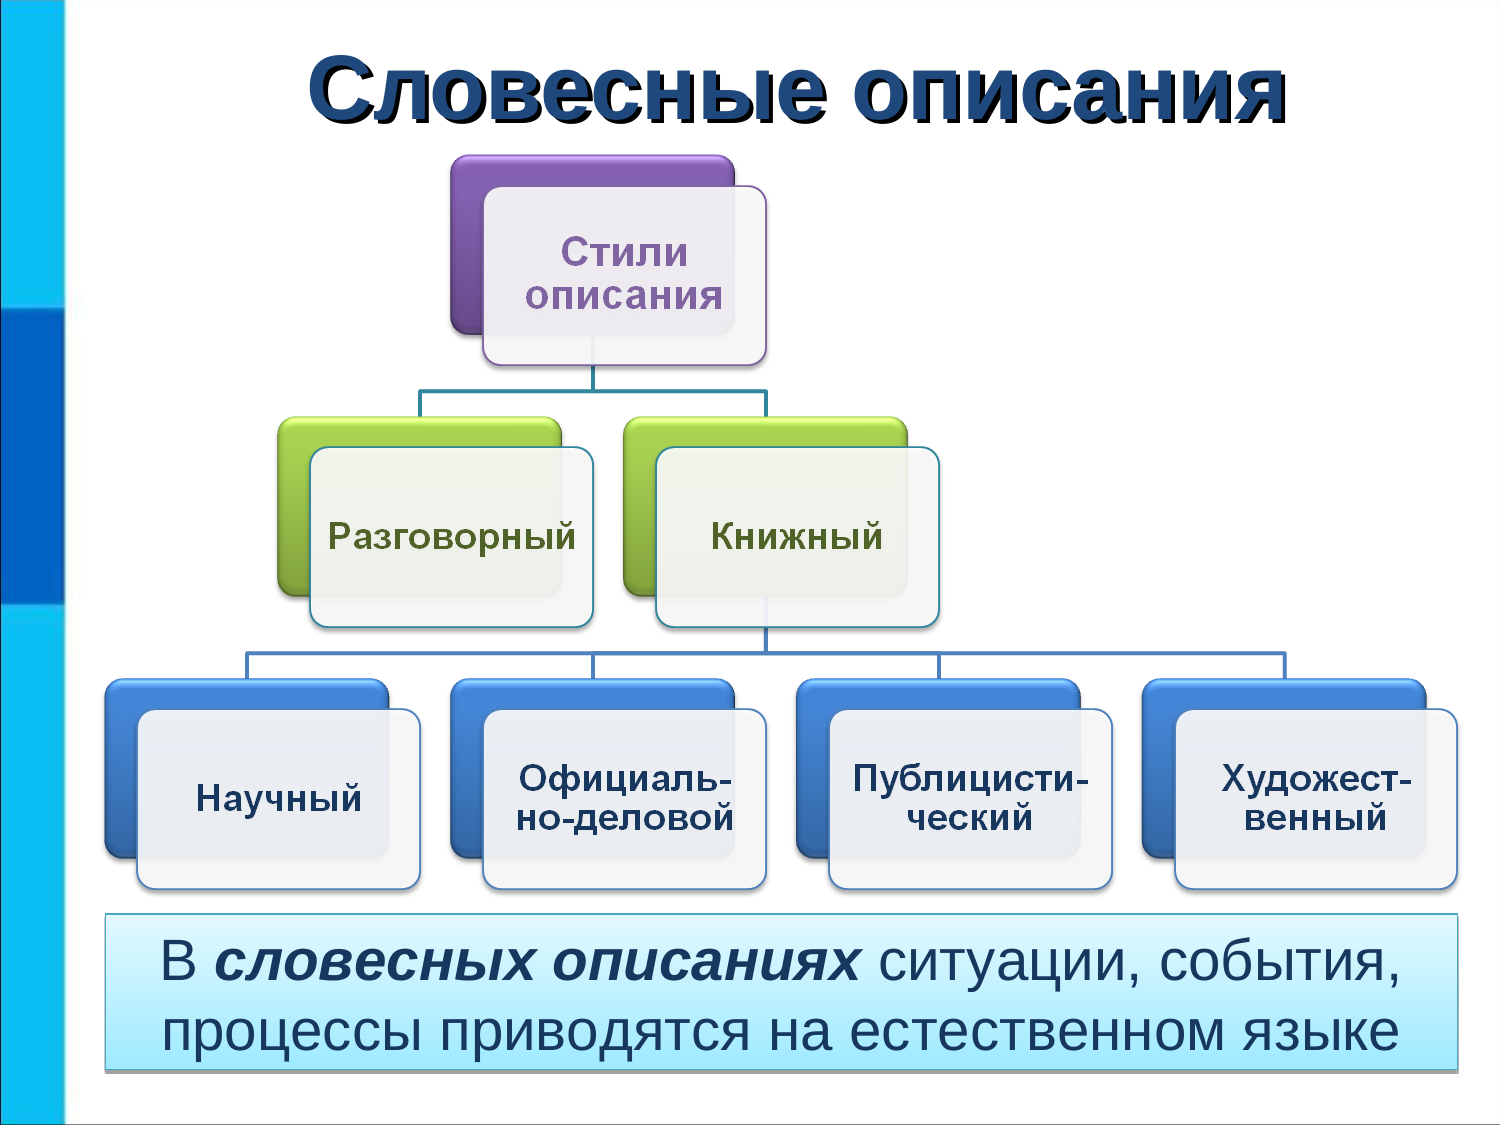

# Словесные описания
В словесных описаниях ситуации, события, процессы приводятся на естественном языке